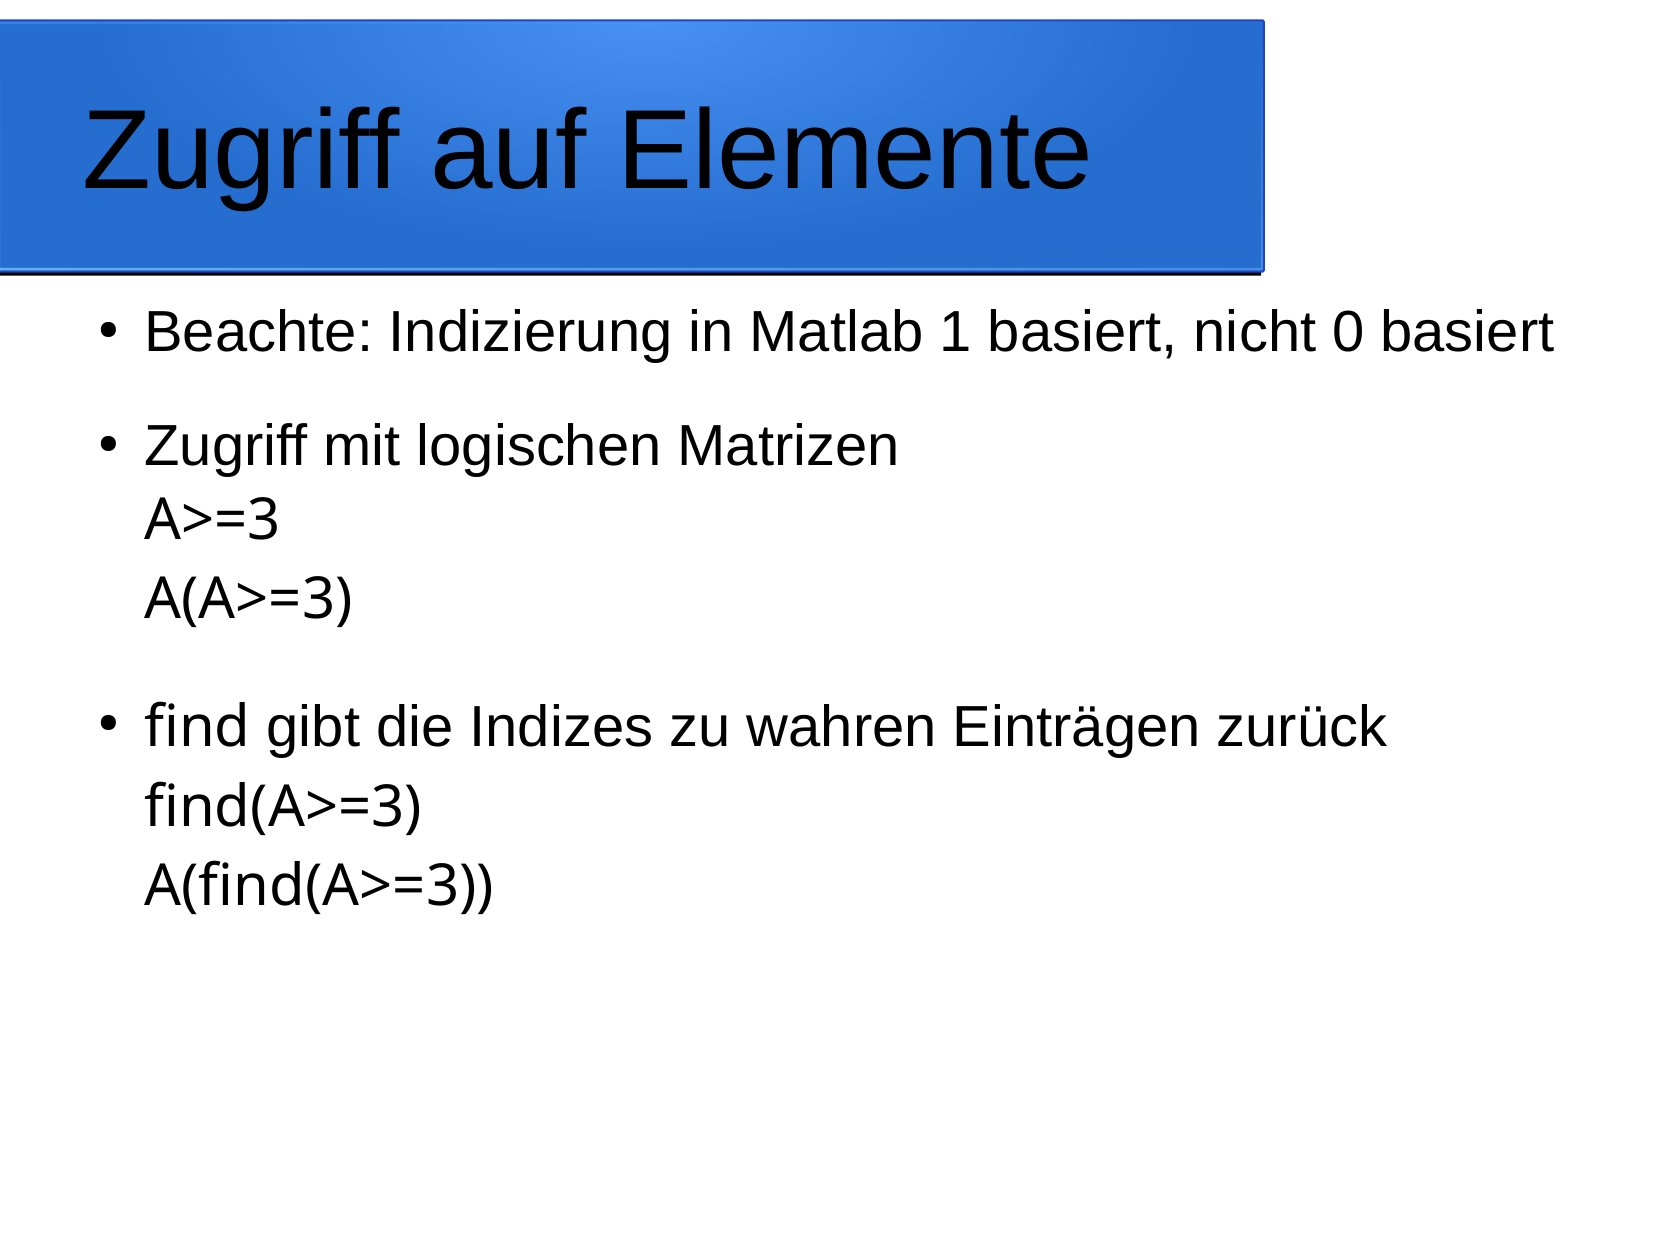

# Zugriff auf Elemente
Beachte: Indizierung in Matlab 1 basiert, nicht 0 basiert
Zugriff mit logischen Matrizen
A>=3
A(A>=3)
find gibt die Indizes zu wahren Einträgen zurück
find(A>=3)
A(find(A>=3))